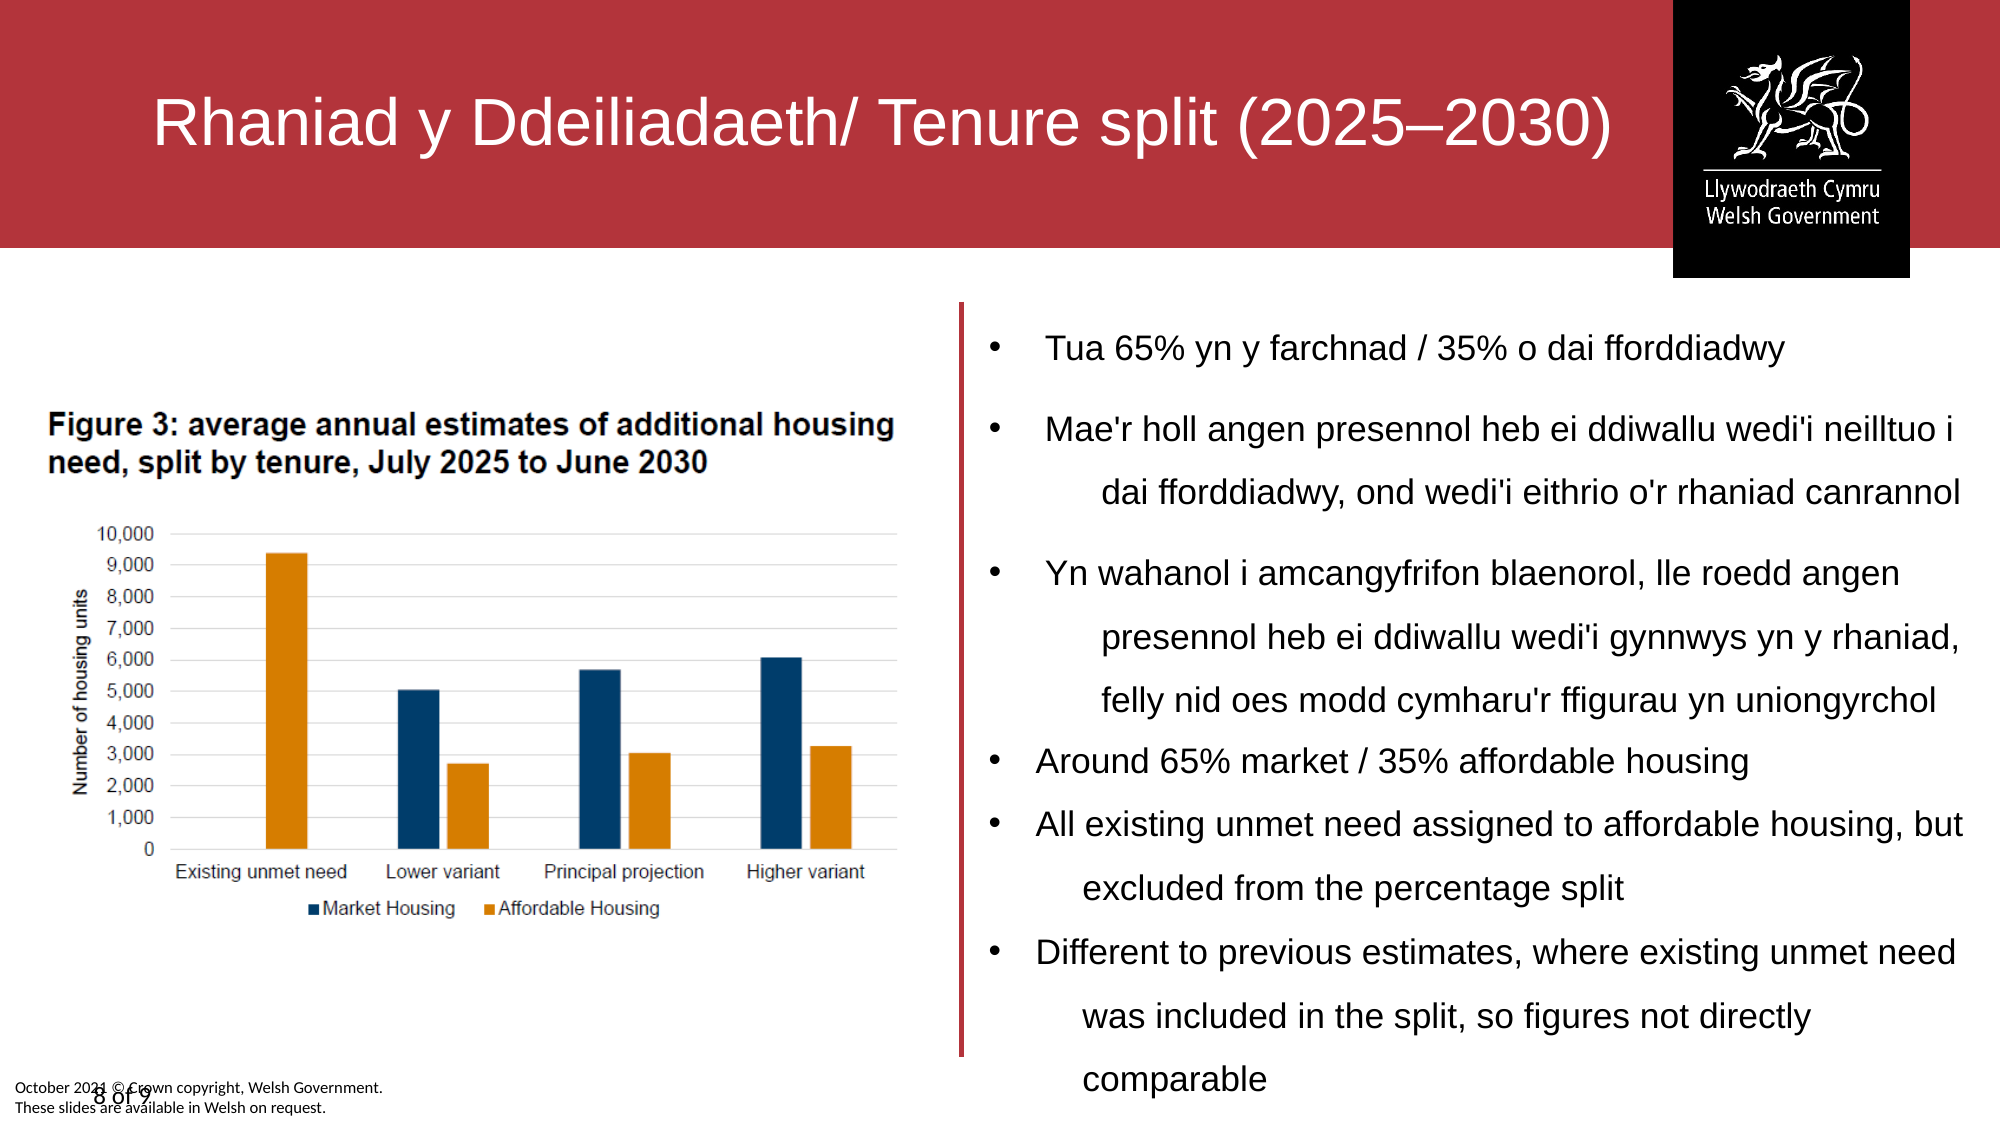

# Rhaniad y Ddeiliadaeth/ Tenure split (2025–2030)
Tua 65% yn y farchnad / 35% o dai fforddiadwy
Mae'r holl angen presennol heb ei ddiwallu wedi'i neilltuo i dai fforddiadwy, ond wedi'i eithrio o'r rhaniad canrannol
Yn wahanol i amcangyfrifon blaenorol, lle roedd angen presennol heb ei ddiwallu wedi'i gynnwys yn y rhaniad, felly nid oes modd cymharu'r ffigurau yn uniongyrchol
Around 65% market / 35% affordable housing
All existing unmet need assigned to affordable housing, but excluded from the percentage split
Different to previous estimates, where existing unmet need was included in the split, so figures not directly comparable
 of 9
October 2021 © Crown copyright, Welsh Government.
These slides are available in Welsh on request.